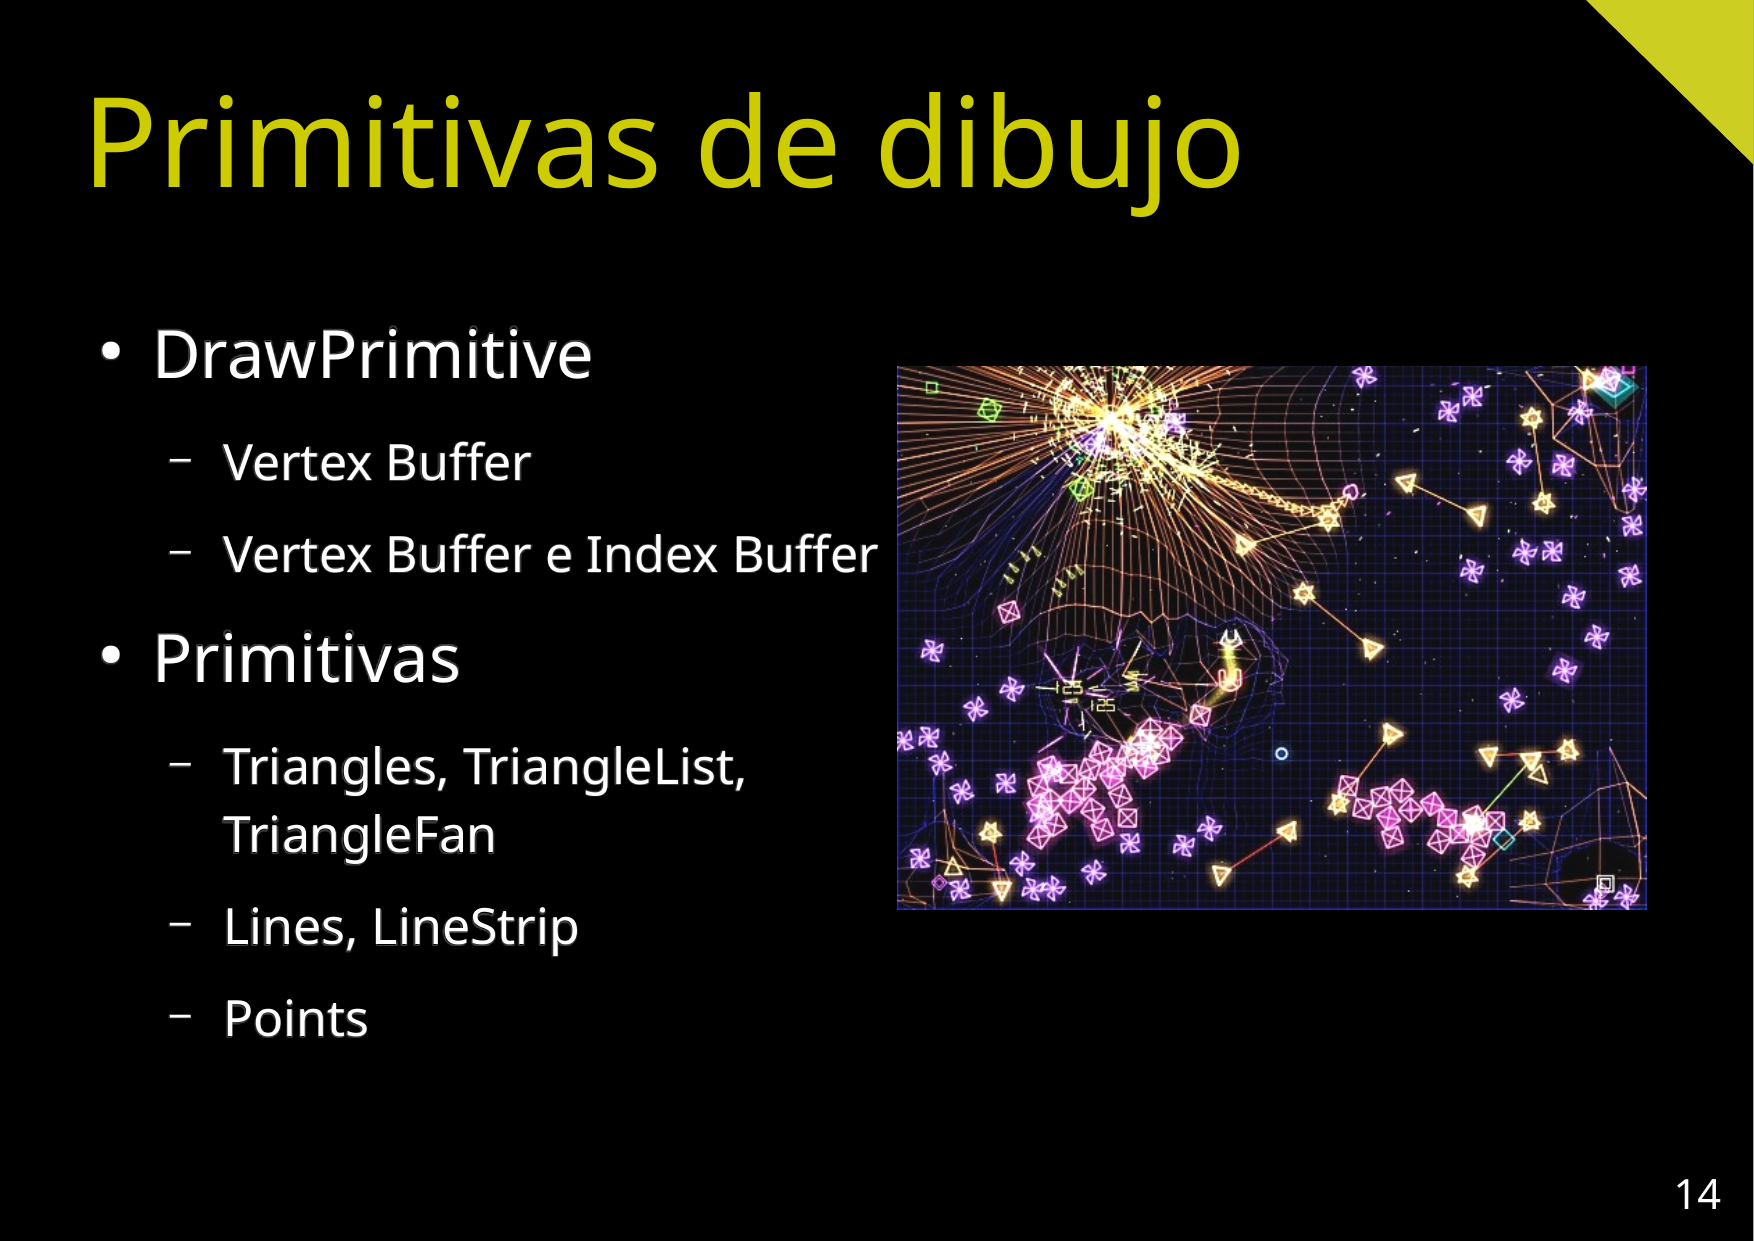

# Primitivas de dibujo
DrawPrimitive
Vertex Buffer
Vertex Buffer e Index Buffer
Primitivas
Triangles, TriangleList,
TriangleFan
Lines, LineStrip
Points